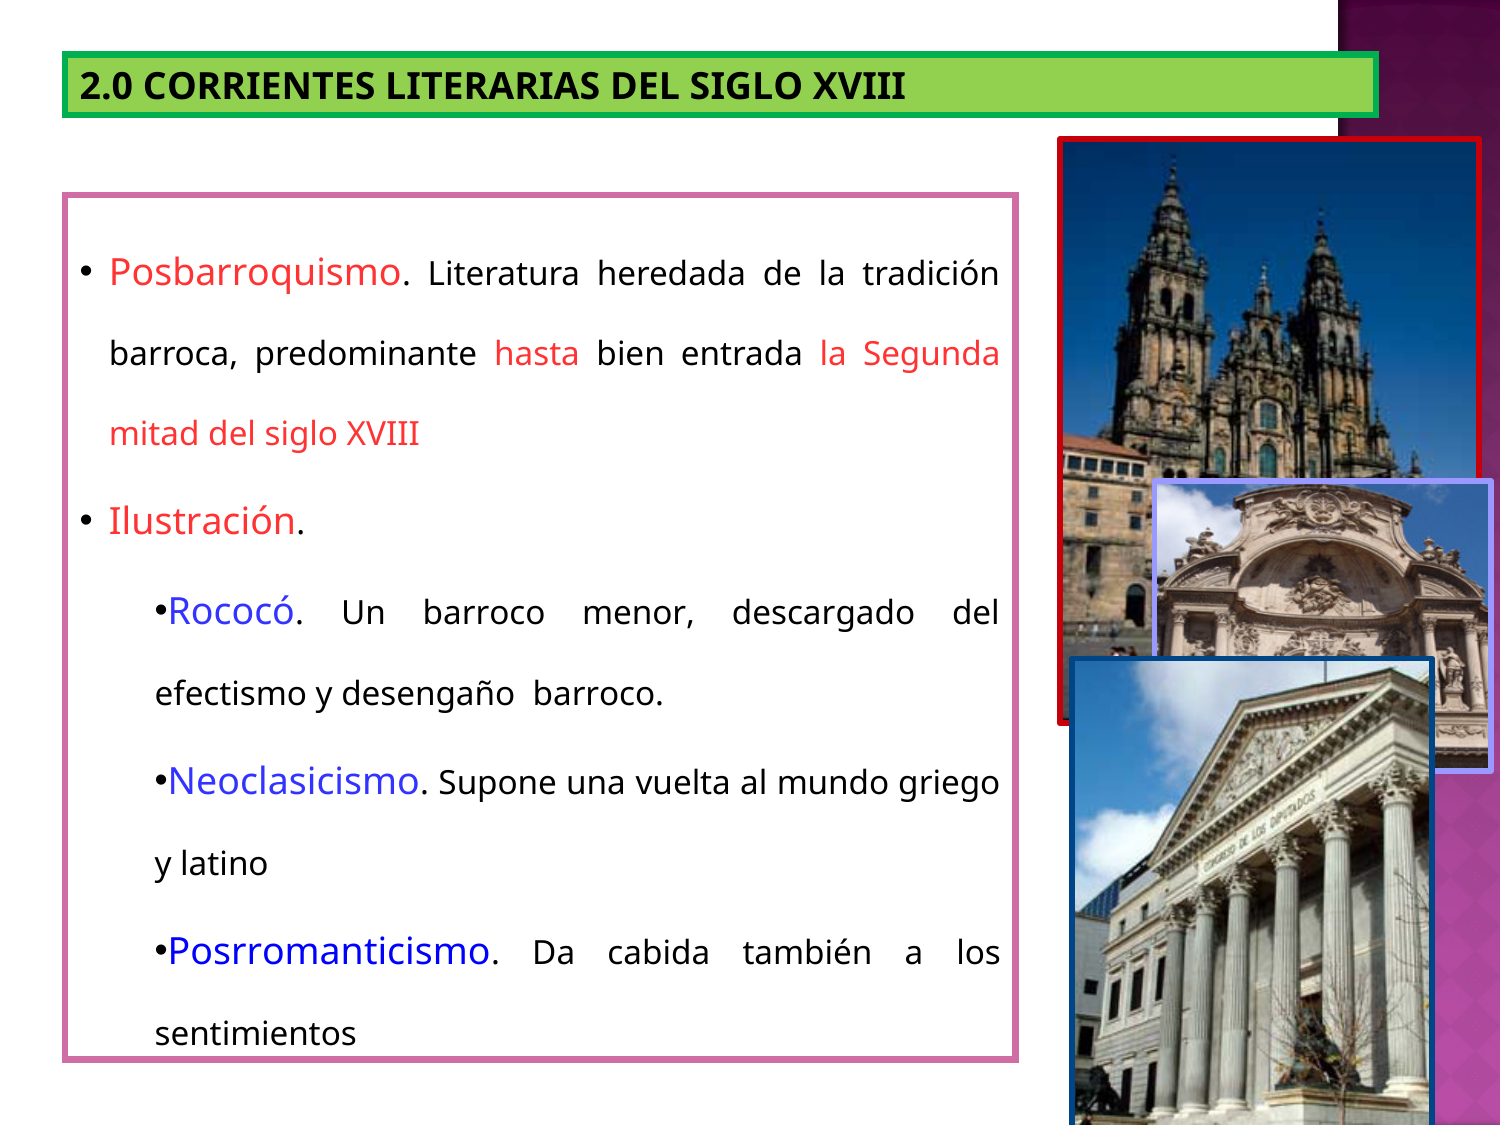

2.0 CORRIENTES LITERARIAS DEL SIGLO XVIII
Posbarroquismo. Literatura heredada de la tradición barroca, predominante hasta bien entrada la Segunda mitad del siglo XVIII
Ilustración.
Rococó. Un barroco menor, descargado del efectismo y desengaño barroco.
Neoclasicismo. Supone una vuelta al mundo griego y latino
Posrromanticismo. Da cabida también a los sentimientos